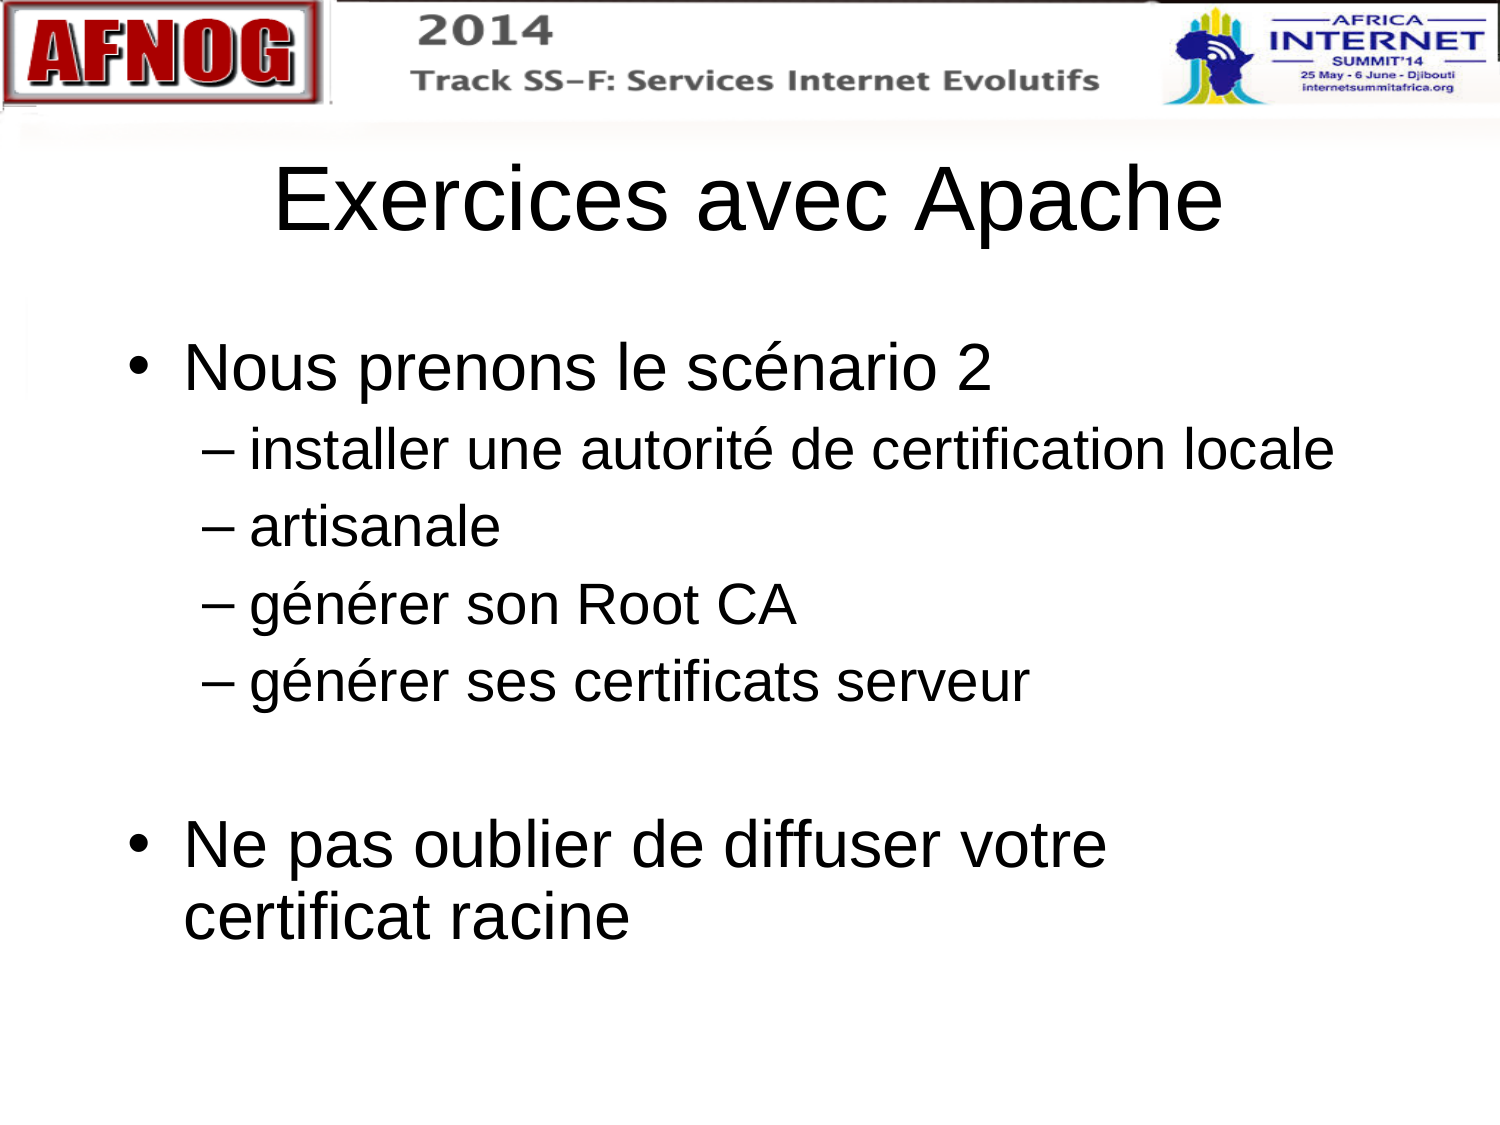

# Exercices avec Apache
Nous prenons le scénario 2
installer une autorité de certification locale
artisanale
générer son Root CA
générer ses certificats serveur
Ne pas oublier de diffuser votre certificat racine
31